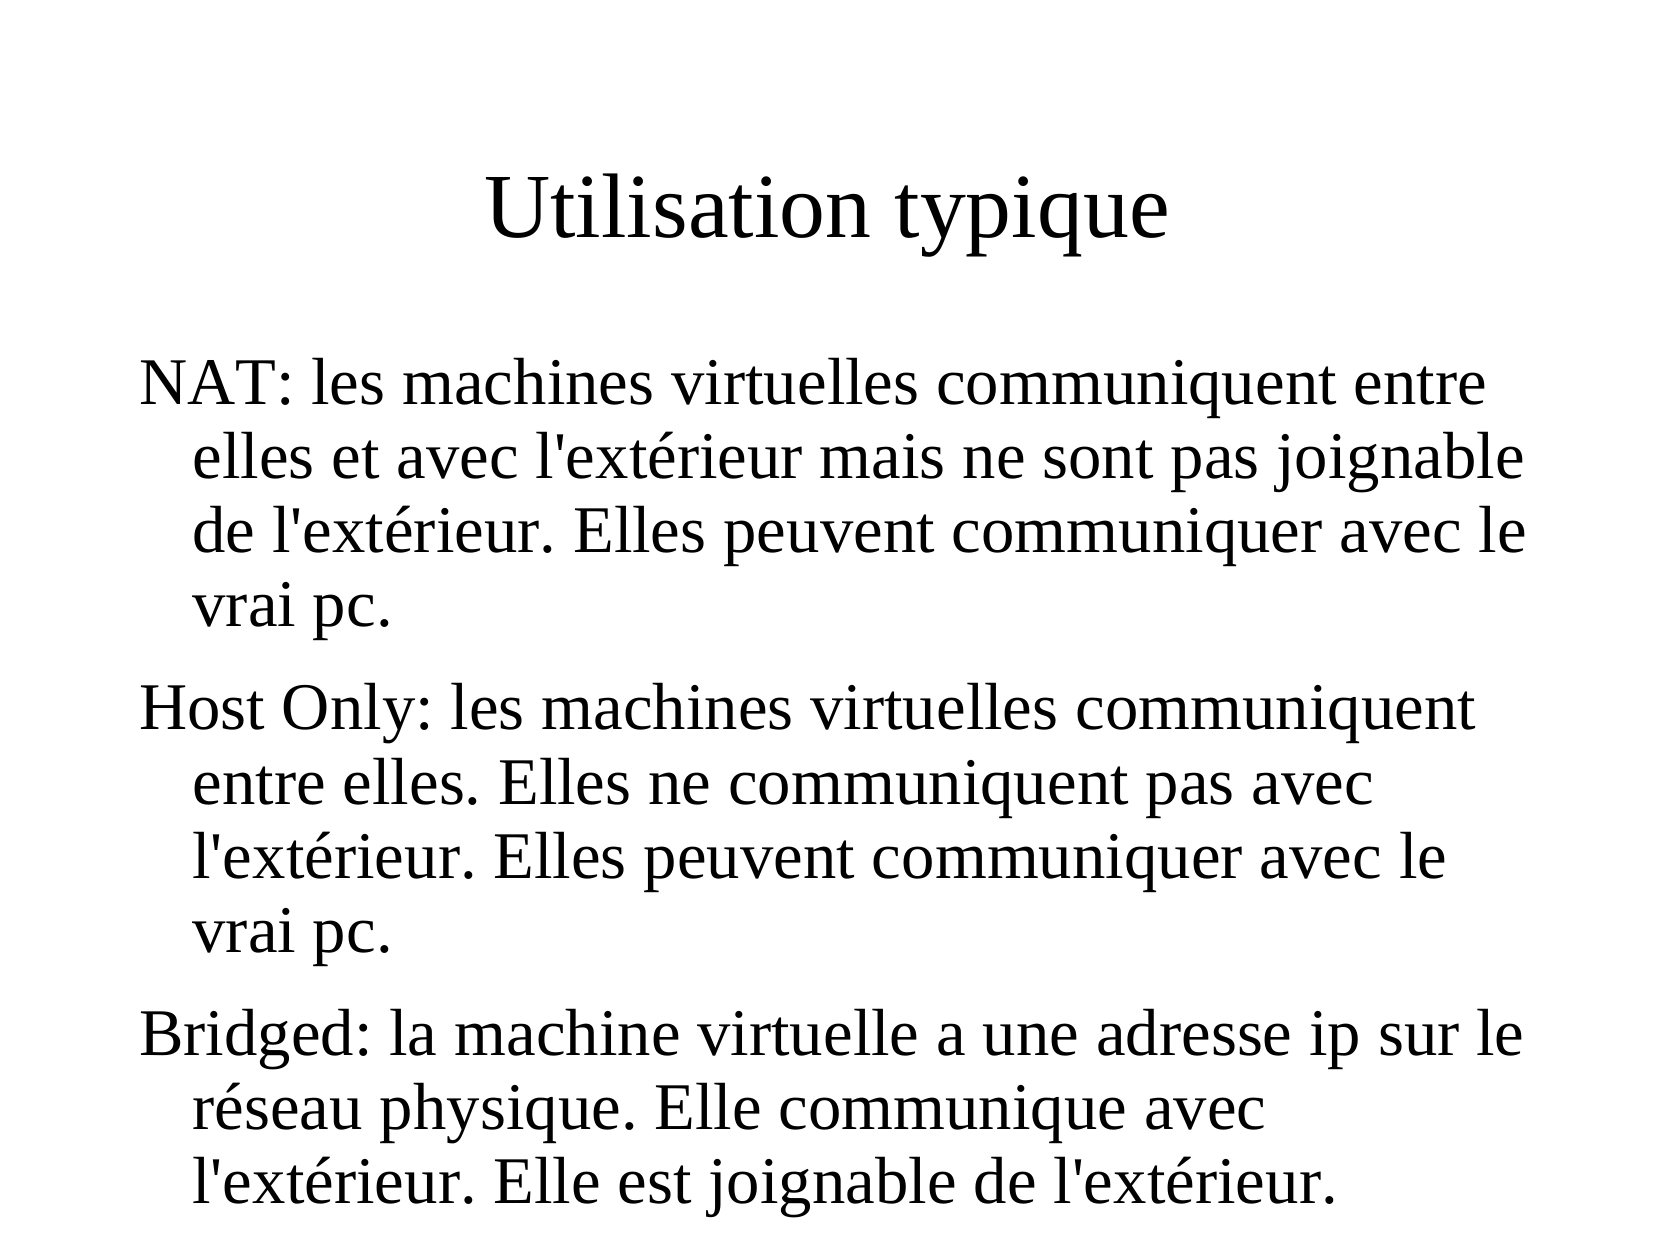

# Utilisation typique
NAT: les machines virtuelles communiquent entre elles et avec l'extérieur mais ne sont pas joignable de l'extérieur. Elles peuvent communiquer avec le vrai pc.
Host Only: les machines virtuelles communiquent entre elles. Elles ne communiquent pas avec l'extérieur. Elles peuvent communiquer avec le vrai pc.
Bridged: la machine virtuelle a une adresse ip sur le réseau physique. Elle communique avec l'extérieur. Elle est joignable de l'extérieur.